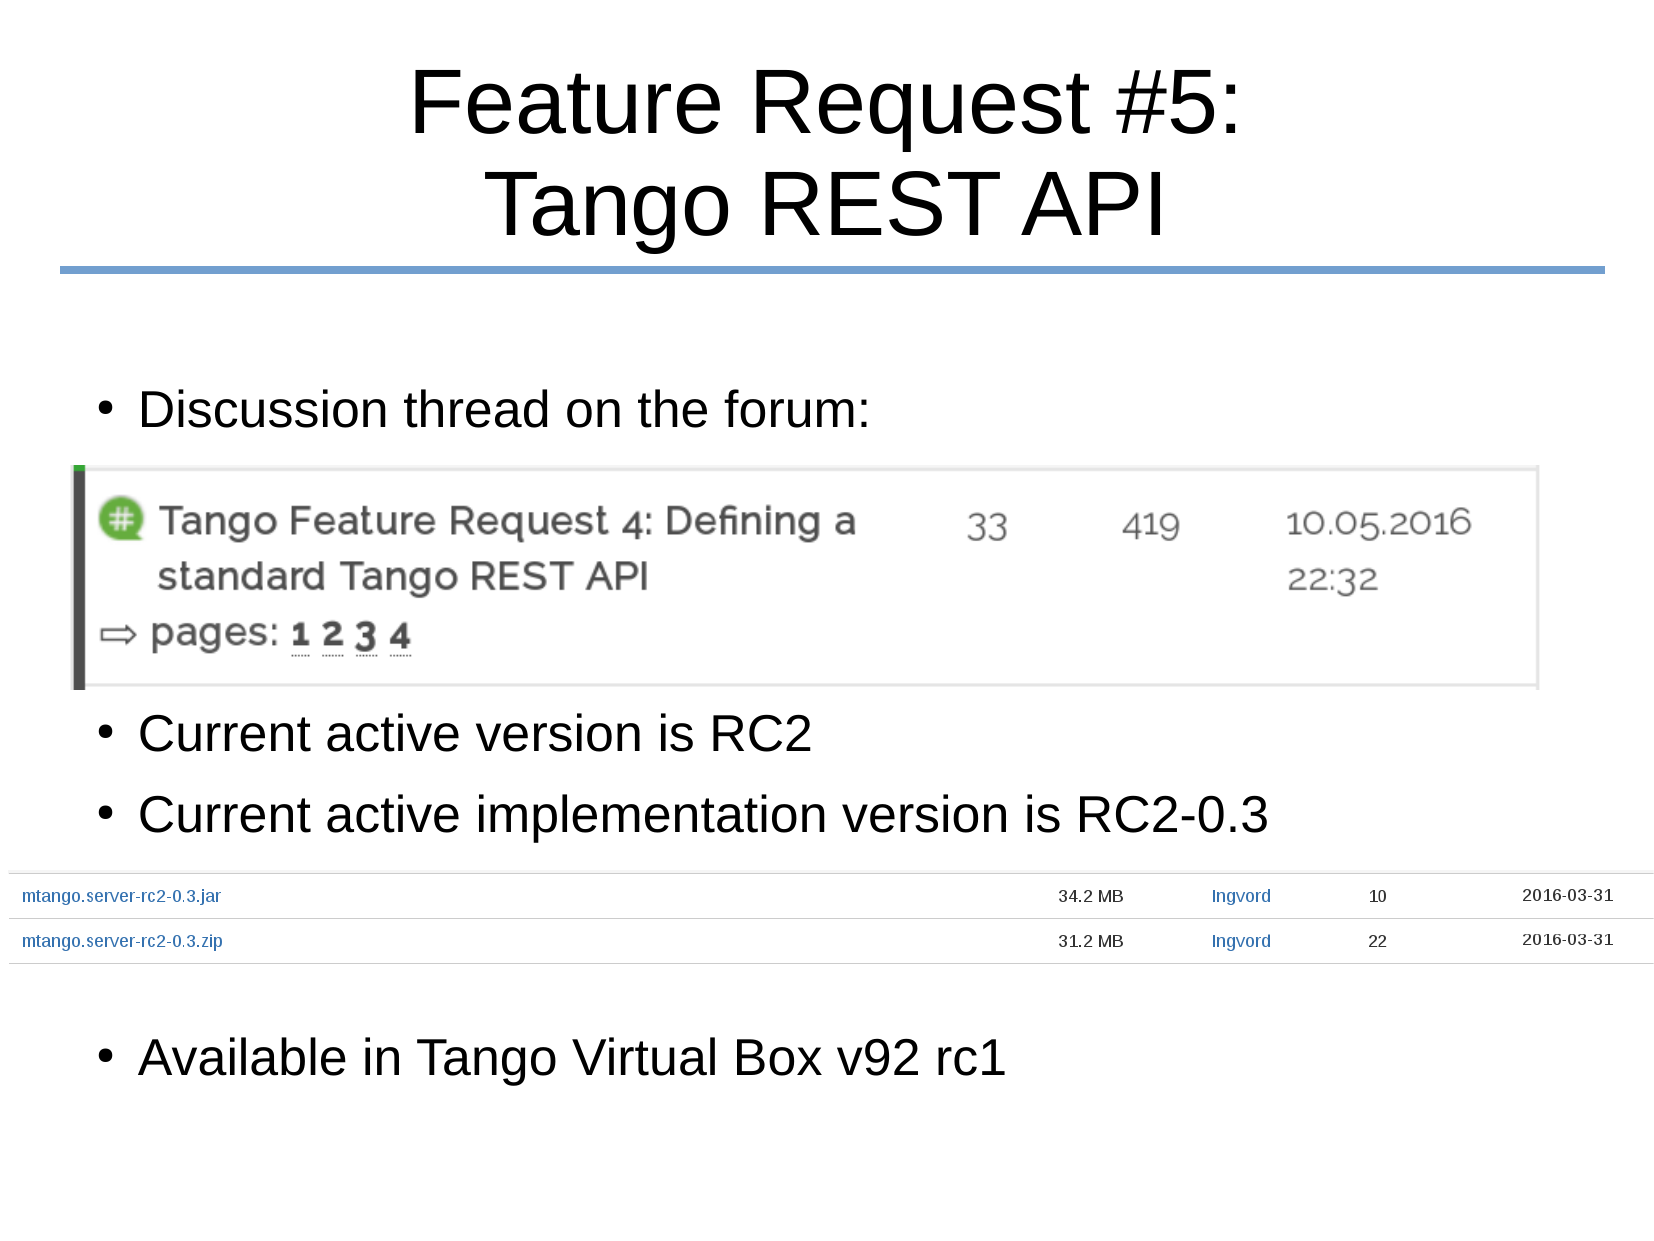

# Feature Request #5: Tango REST API
Discussion thread on the forum:
Current active version is RC2
Current active implementation version is RC2-0.3
Available in Tango Virtual Box v92 rc1